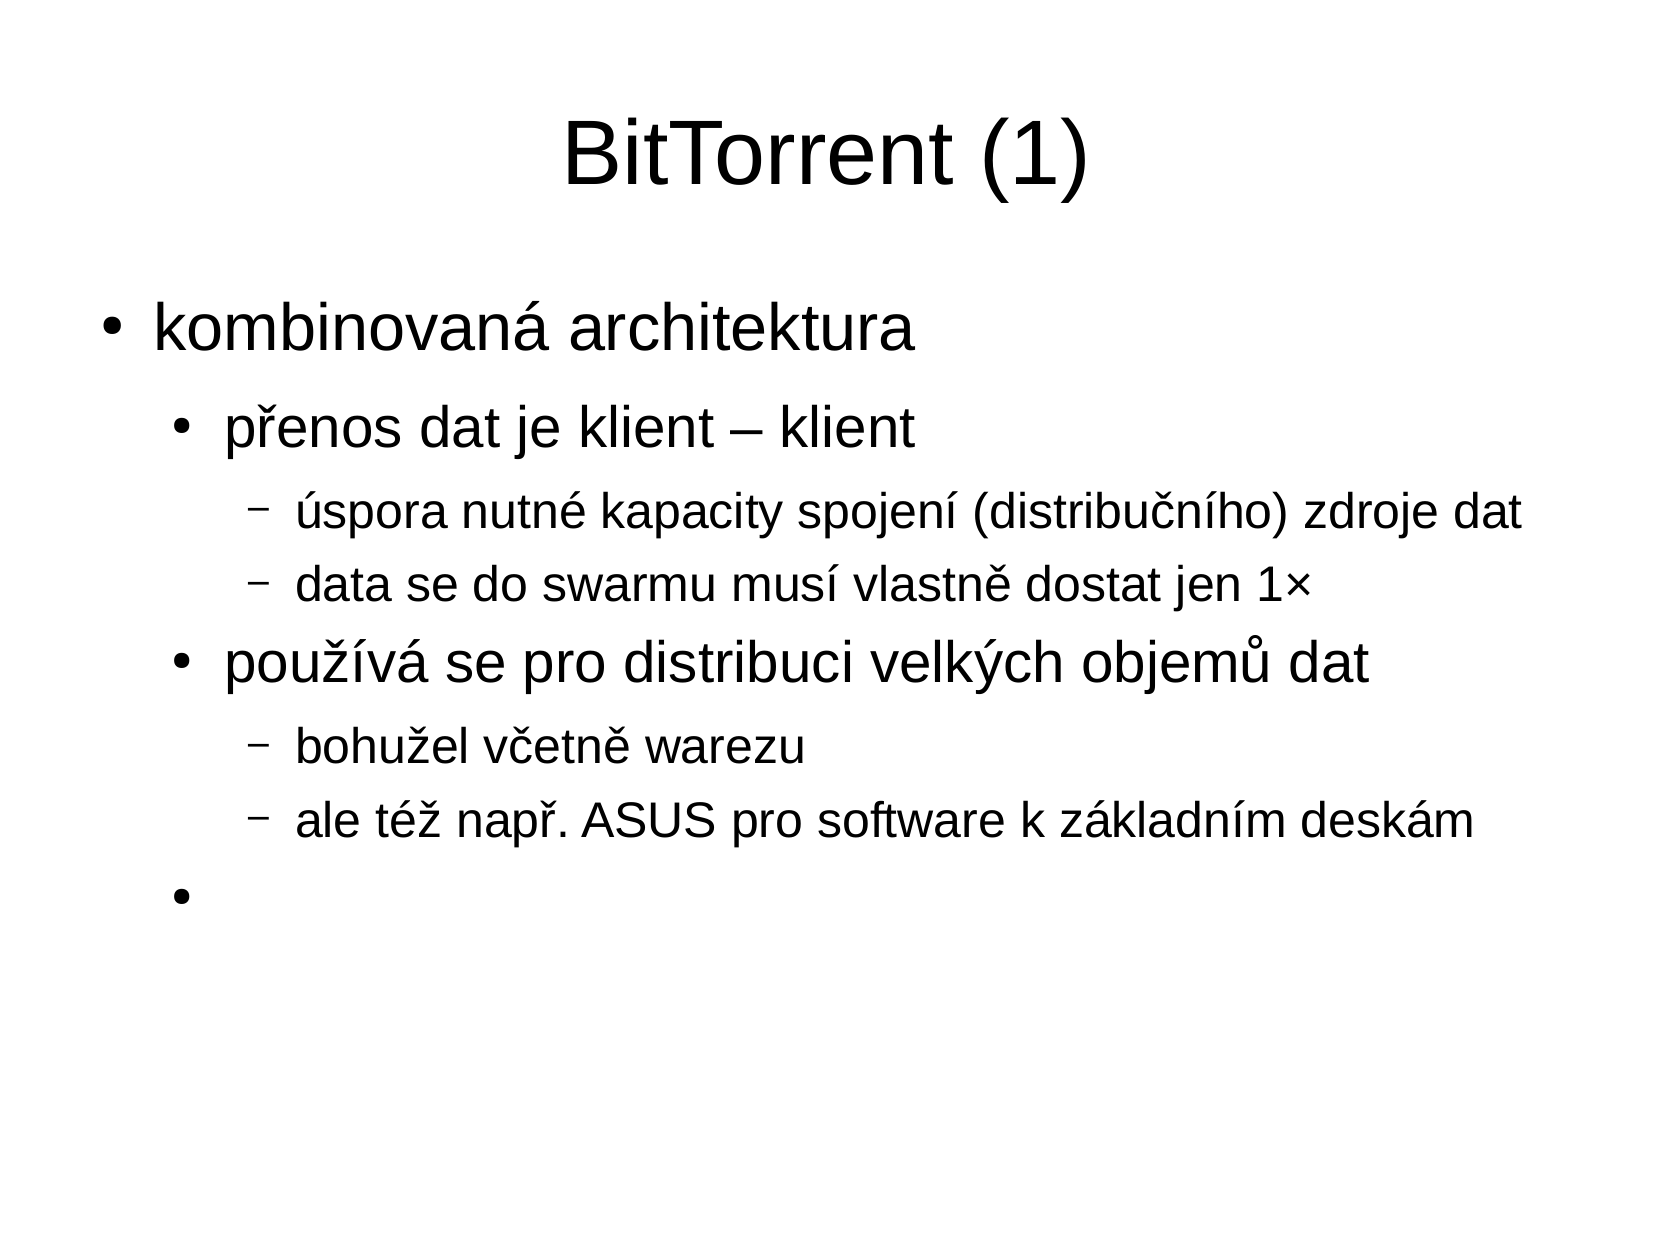

# BitTorrent (1)
kombinovaná architektura
přenos dat je klient – klient
úspora nutné kapacity spojení (distribučního) zdroje dat
data se do swarmu musí vlastně dostat jen 1×
používá se pro distribuci velkých objemů dat
bohužel včetně warezu
ale též např. ASUS pro software k základním deskám